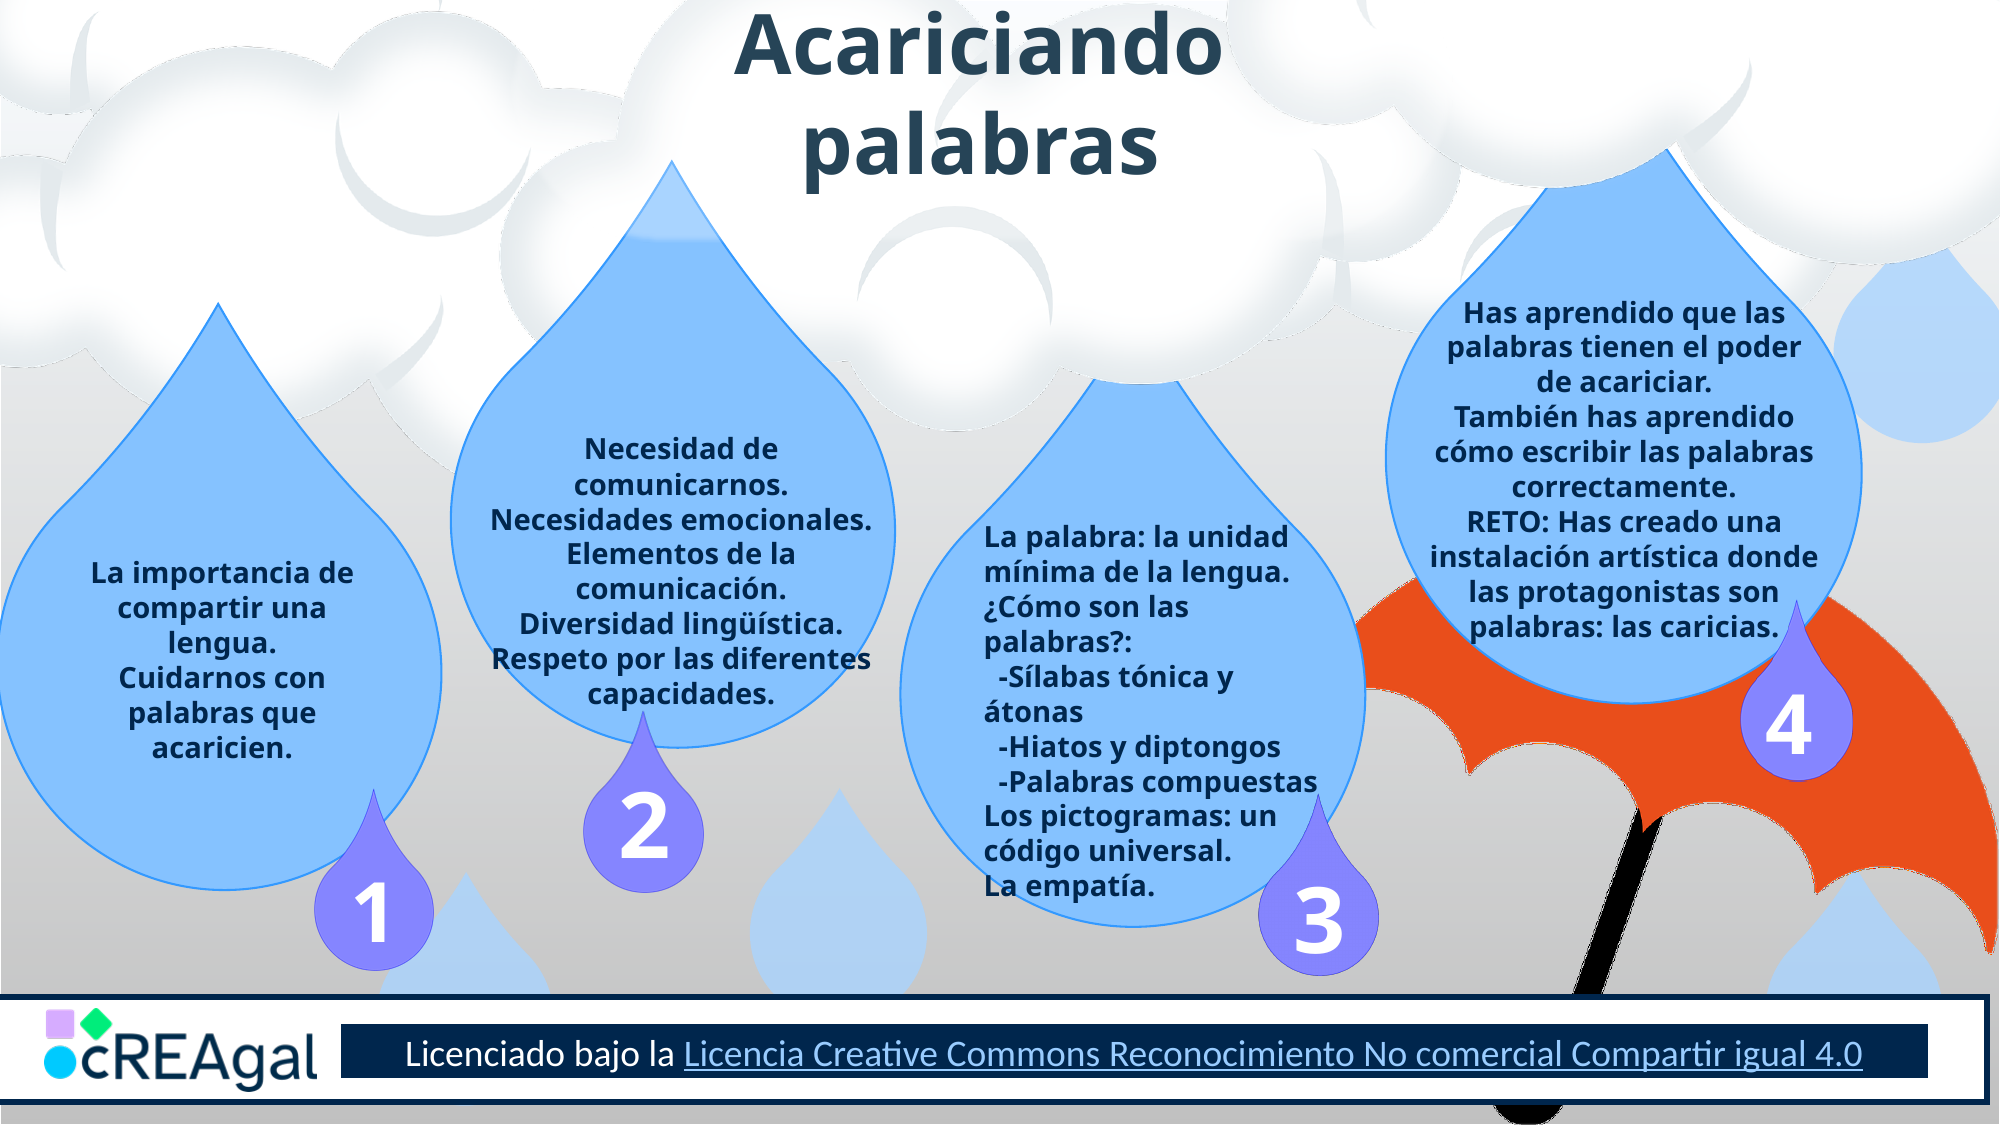

Acariciando palabras
Has aprendido que las palabras tienen el poder de acariciar.
También has aprendido cómo escribir las palabras correctamente.
RETO: Has creado una instalación artística donde las protagonistas son palabras: las caricias.
La importancia de compartir una lengua.
Cuidarnos con palabras que acaricien.
1
Necesidad de comunicarnos.
Necesidades emocionales.
Elementos de la comunicación.
Diversidad lingüística.
Respeto por las diferentes capacidades.
La palabra: la unidad mínima de la lengua.
¿Cómo son las palabras?:
 -Sílabas tónica y átonas
 -Hiatos y diptongos
 -Palabras compuestas
Los pictogramas: un código universal.
La empatía.
4
2
3
Licenciado bajo la Licencia Creative Commons Reconocimiento No comercial Compartir igual 4.0